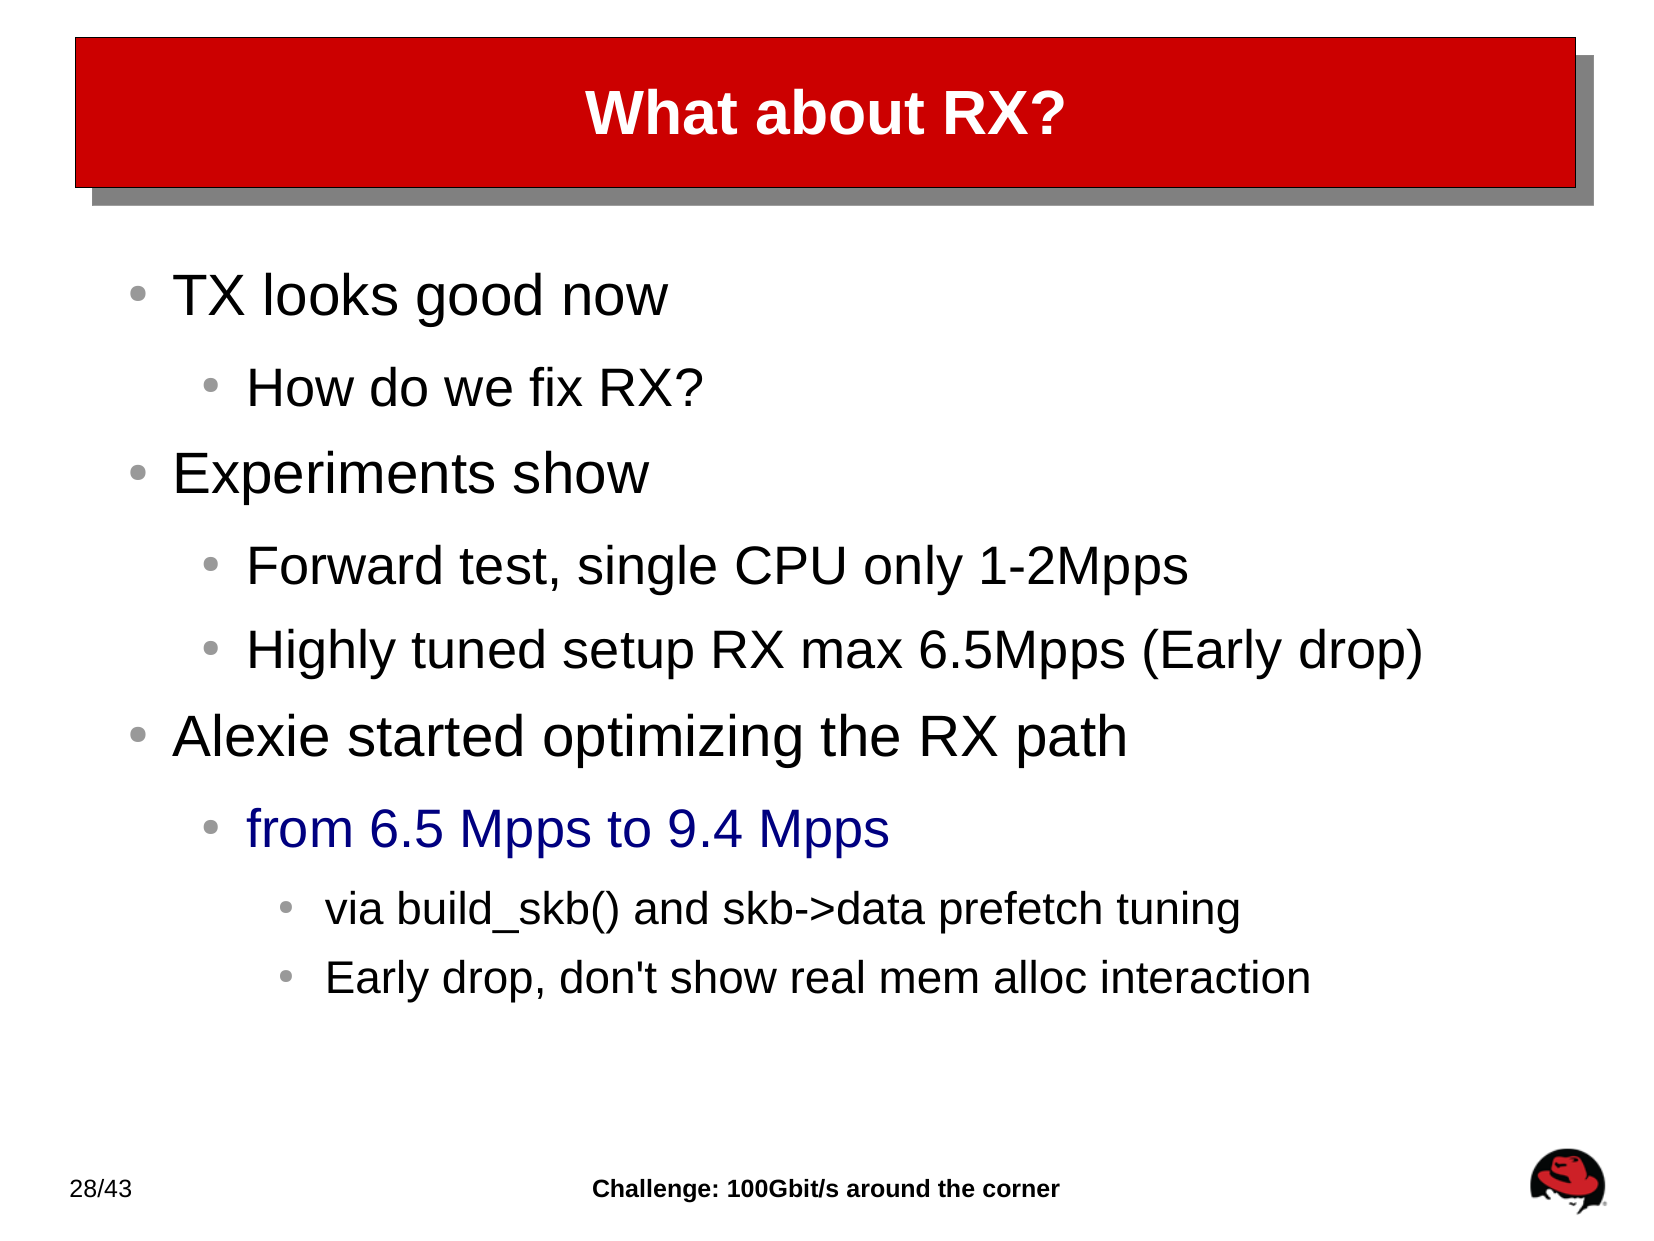

# What about RX?
TX looks good now
How do we fix RX?
Experiments show
Forward test, single CPU only 1-2Mpps
Highly tuned setup RX max 6.5Mpps (Early drop)
Alexie started optimizing the RX path
from 6.5 Mpps to 9.4 Mpps
via build_skb() and skb->data prefetch tuning
Early drop, don't show real mem alloc interaction